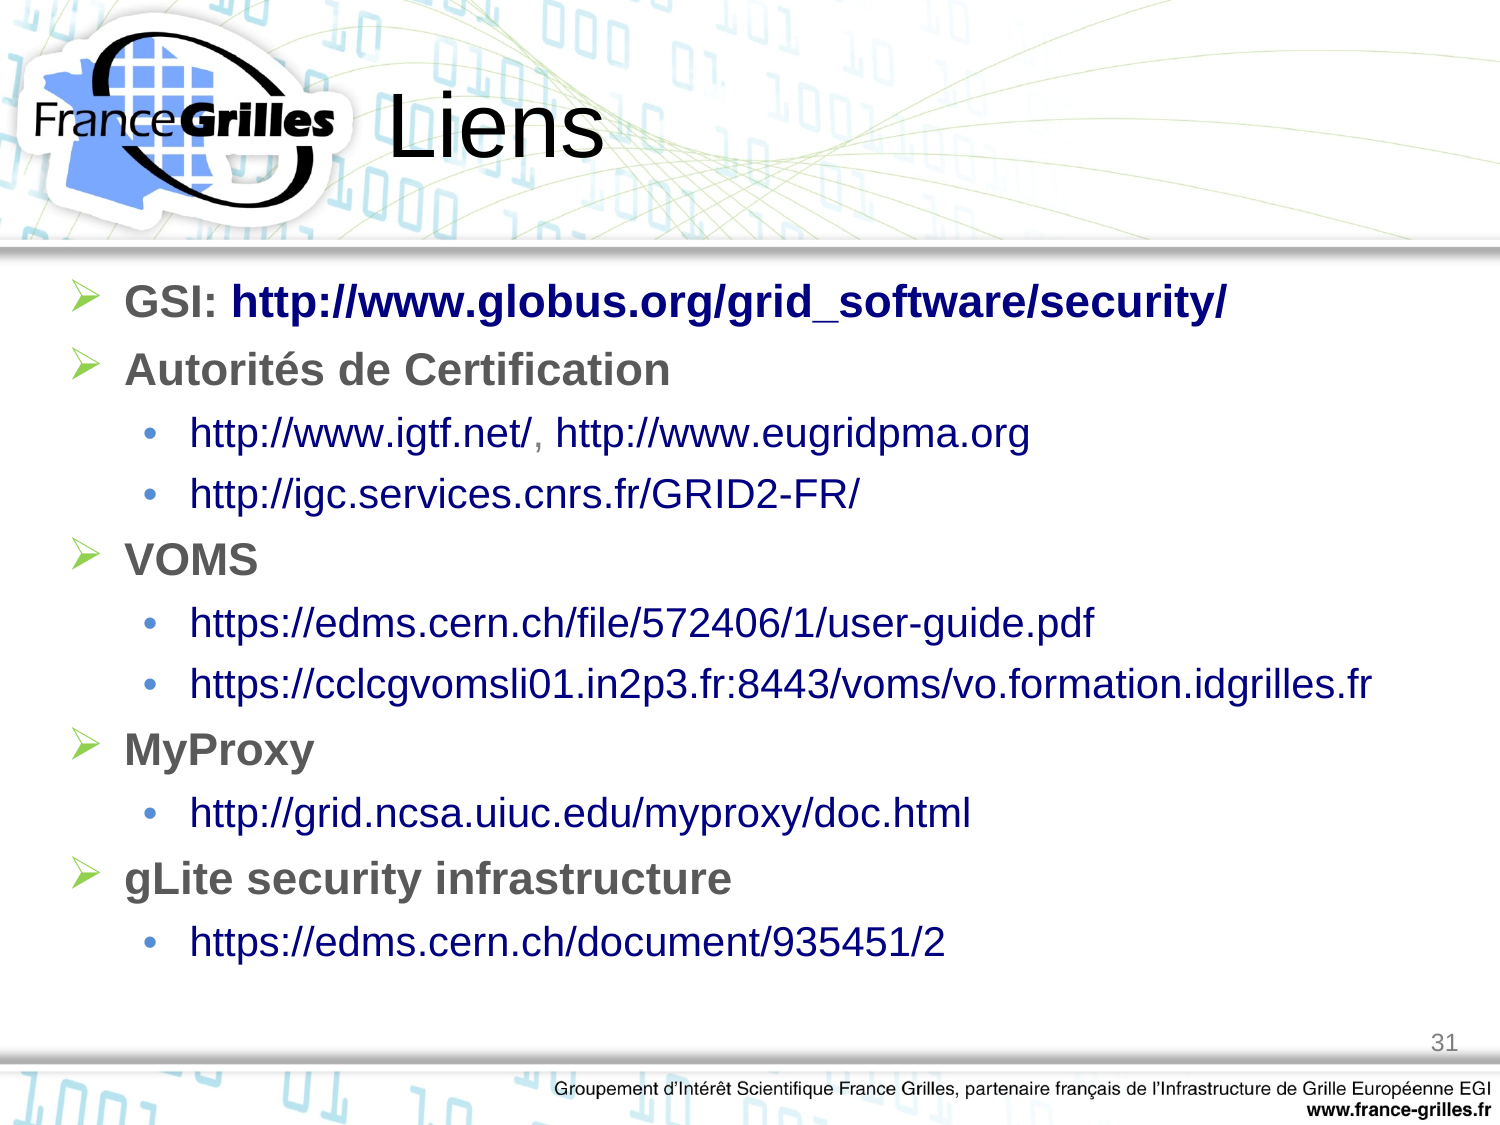

# Liens
GSI: http://www.globus.org/grid_software/security/
Autorités de Certification
http://www.igtf.net/, http://www.eugridpma.org
http://igc.services.cnrs.fr/GRID2-FR/
VOMS
https://edms.cern.ch/file/572406/1/user-guide.pdf
https://cclcgvomsli01.in2p3.fr:8443/voms/vo.formation.idgrilles.fr
MyProxy
http://grid.ncsa.uiuc.edu/myproxy/doc.html
gLite security infrastructure
https://edms.cern.ch/document/935451/2
31